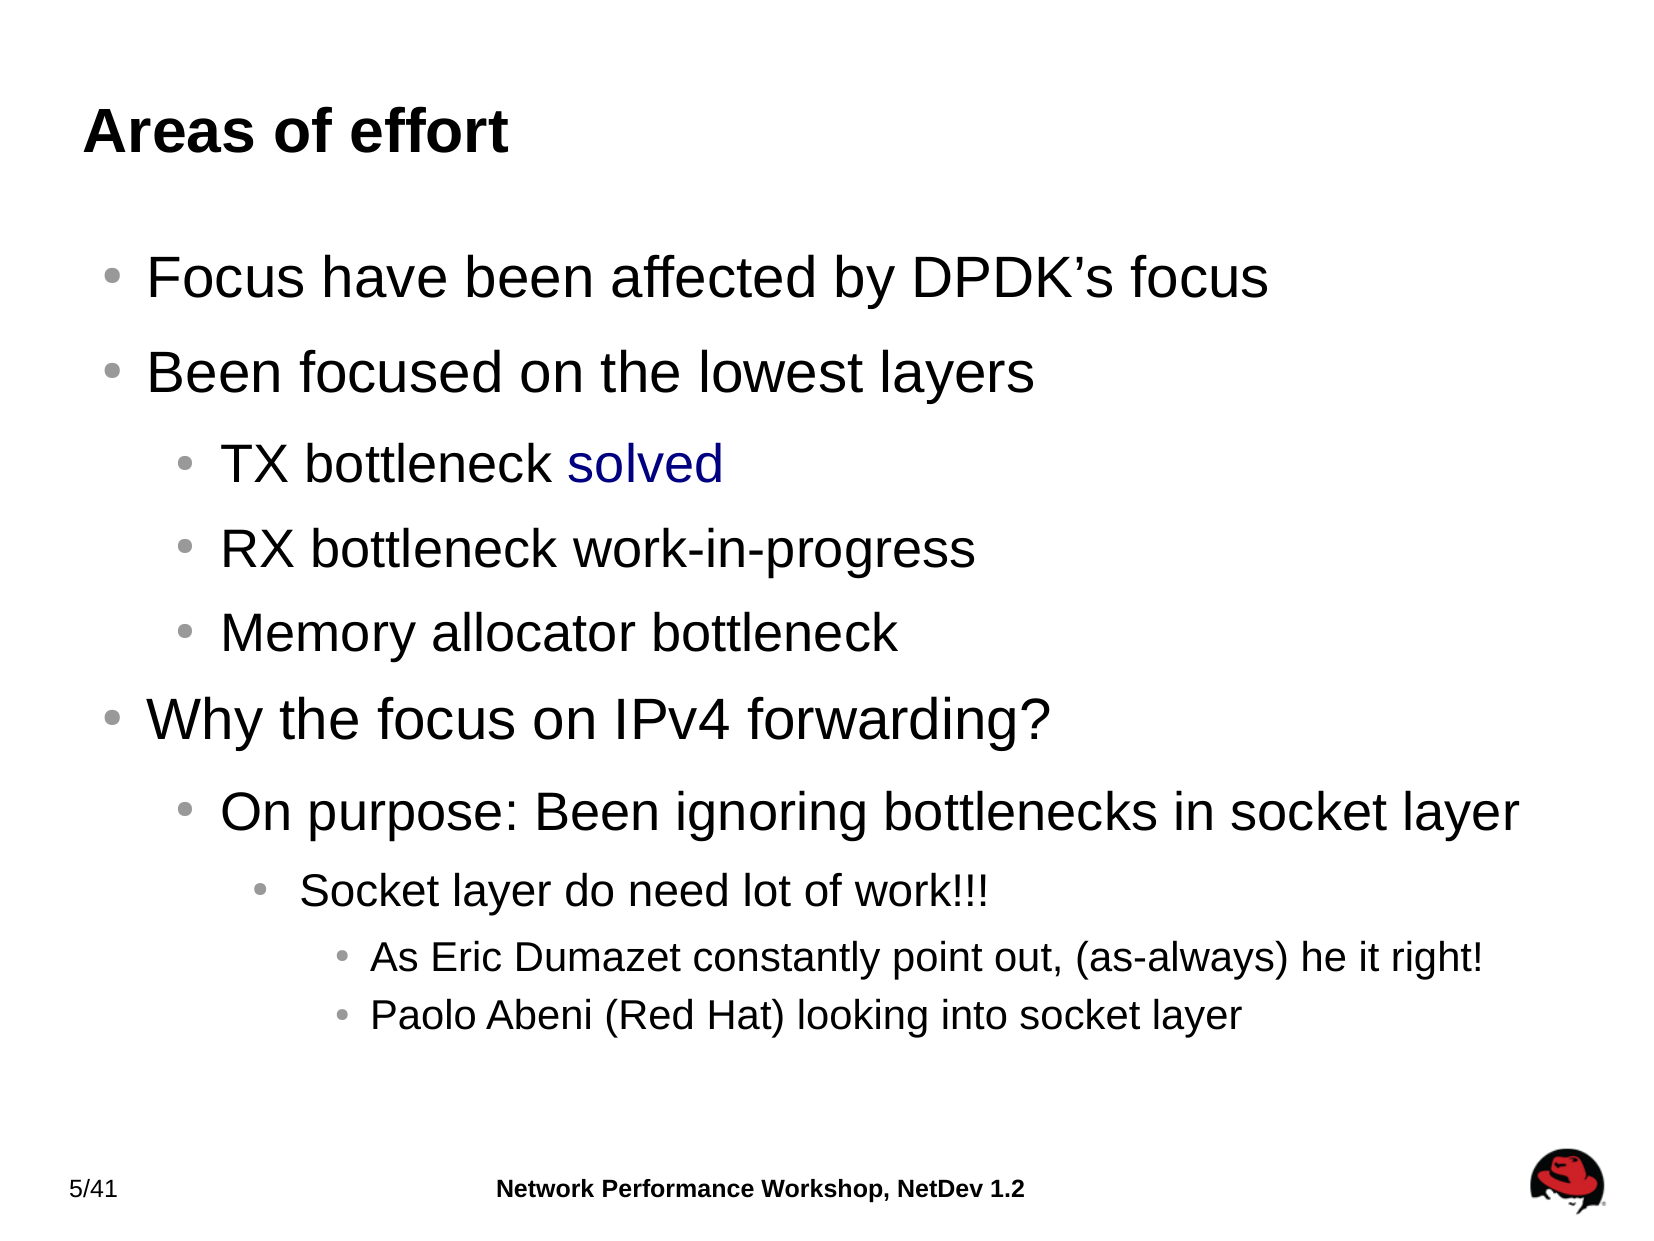

# Areas of effort
Focus have been affected by DPDK’s focus
Been focused on the lowest layers
TX bottleneck solved
RX bottleneck work-in-progress
Memory allocator bottleneck
Why the focus on IPv4 forwarding?
On purpose: Been ignoring bottlenecks in socket layer
Socket layer do need lot of work!!!
As Eric Dumazet constantly point out, (as-always) he it right!
Paolo Abeni (Red Hat) looking into socket layer